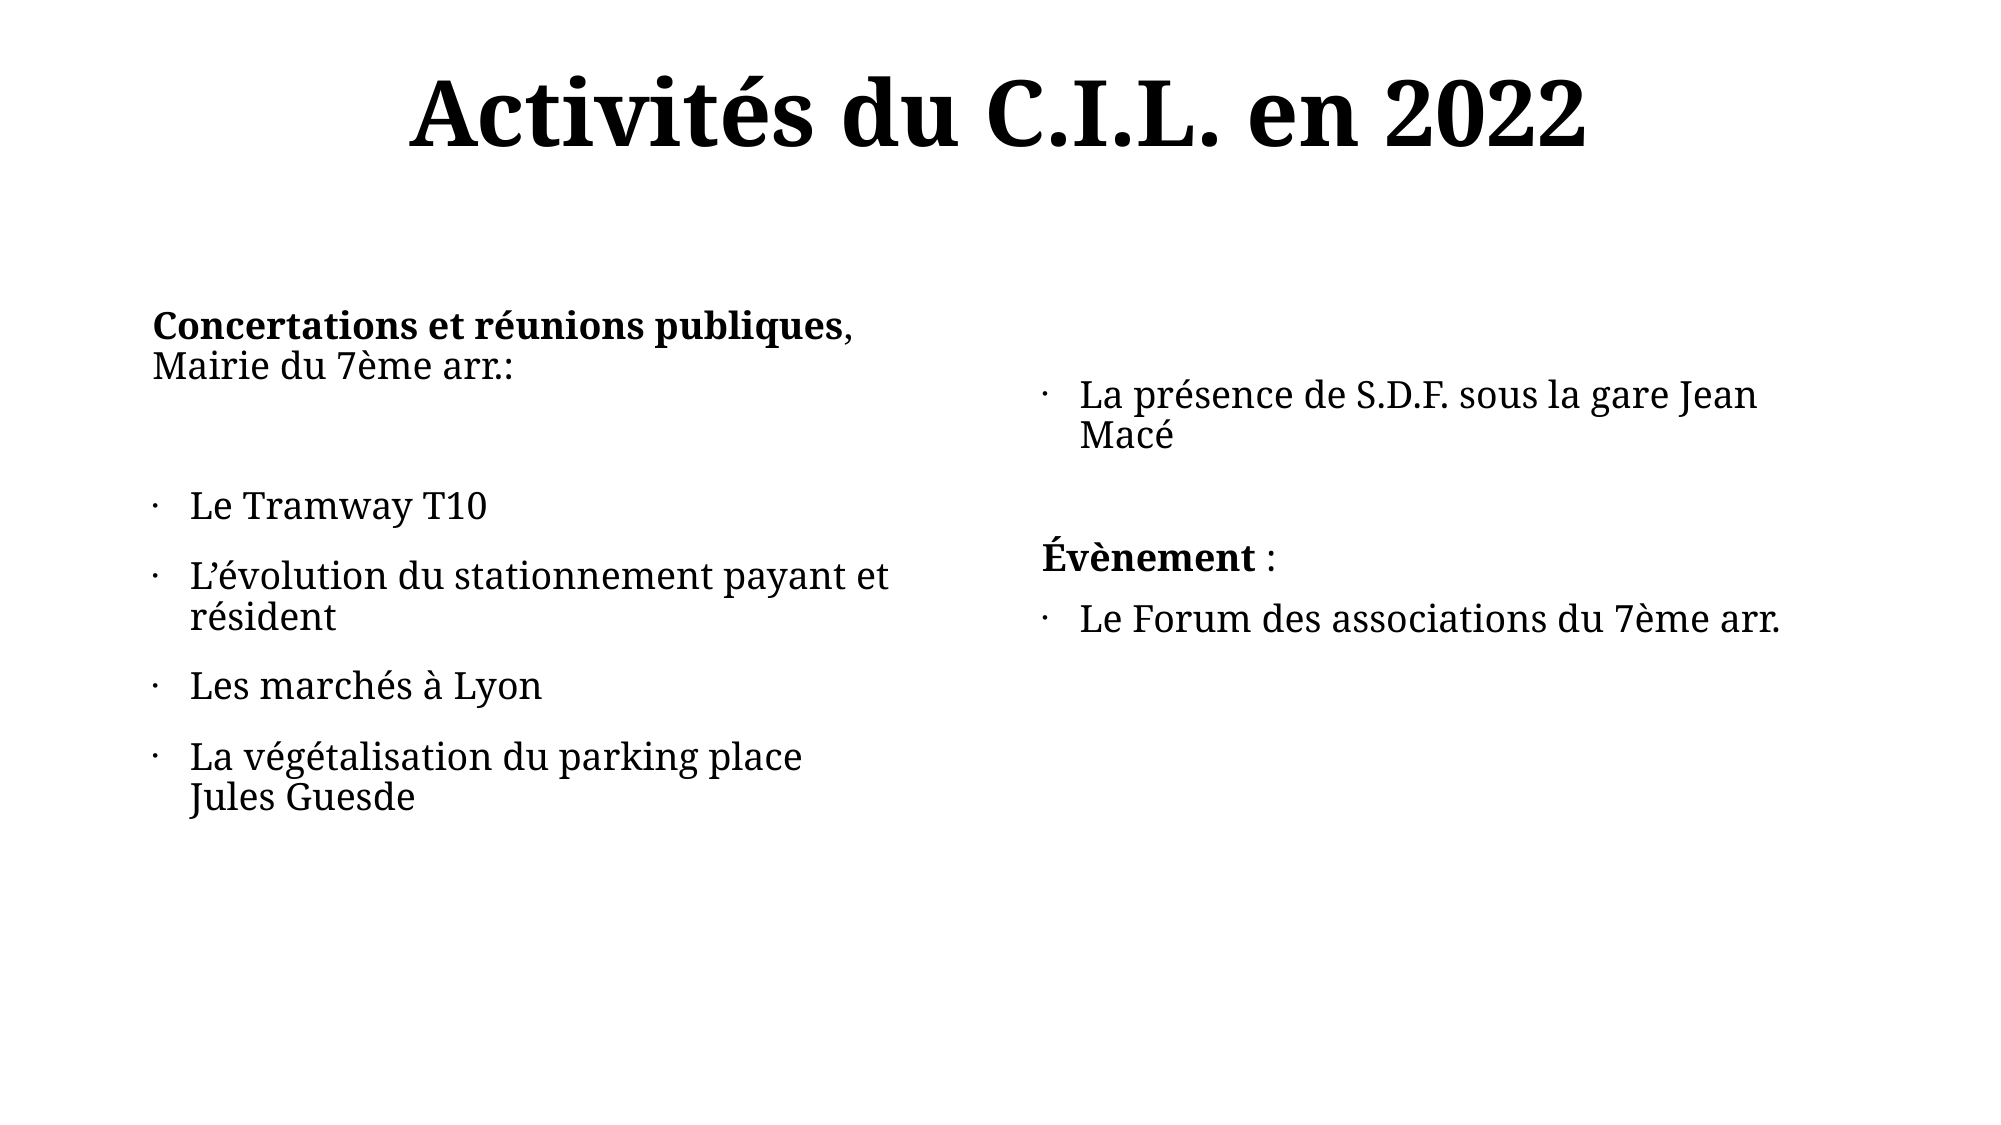

# Activités du C.I.L. en 2022
Concertations et réunions publiques, Mairie du 7ème arr.:
Le Tramway T10
L’évolution du stationnement payant et résident
Les marchés à Lyon
La végétalisation du parking place Jules Guesde
La présence de S.D.F. sous la gare Jean Macé
Évènement :
Le Forum des associations du 7ème arr.